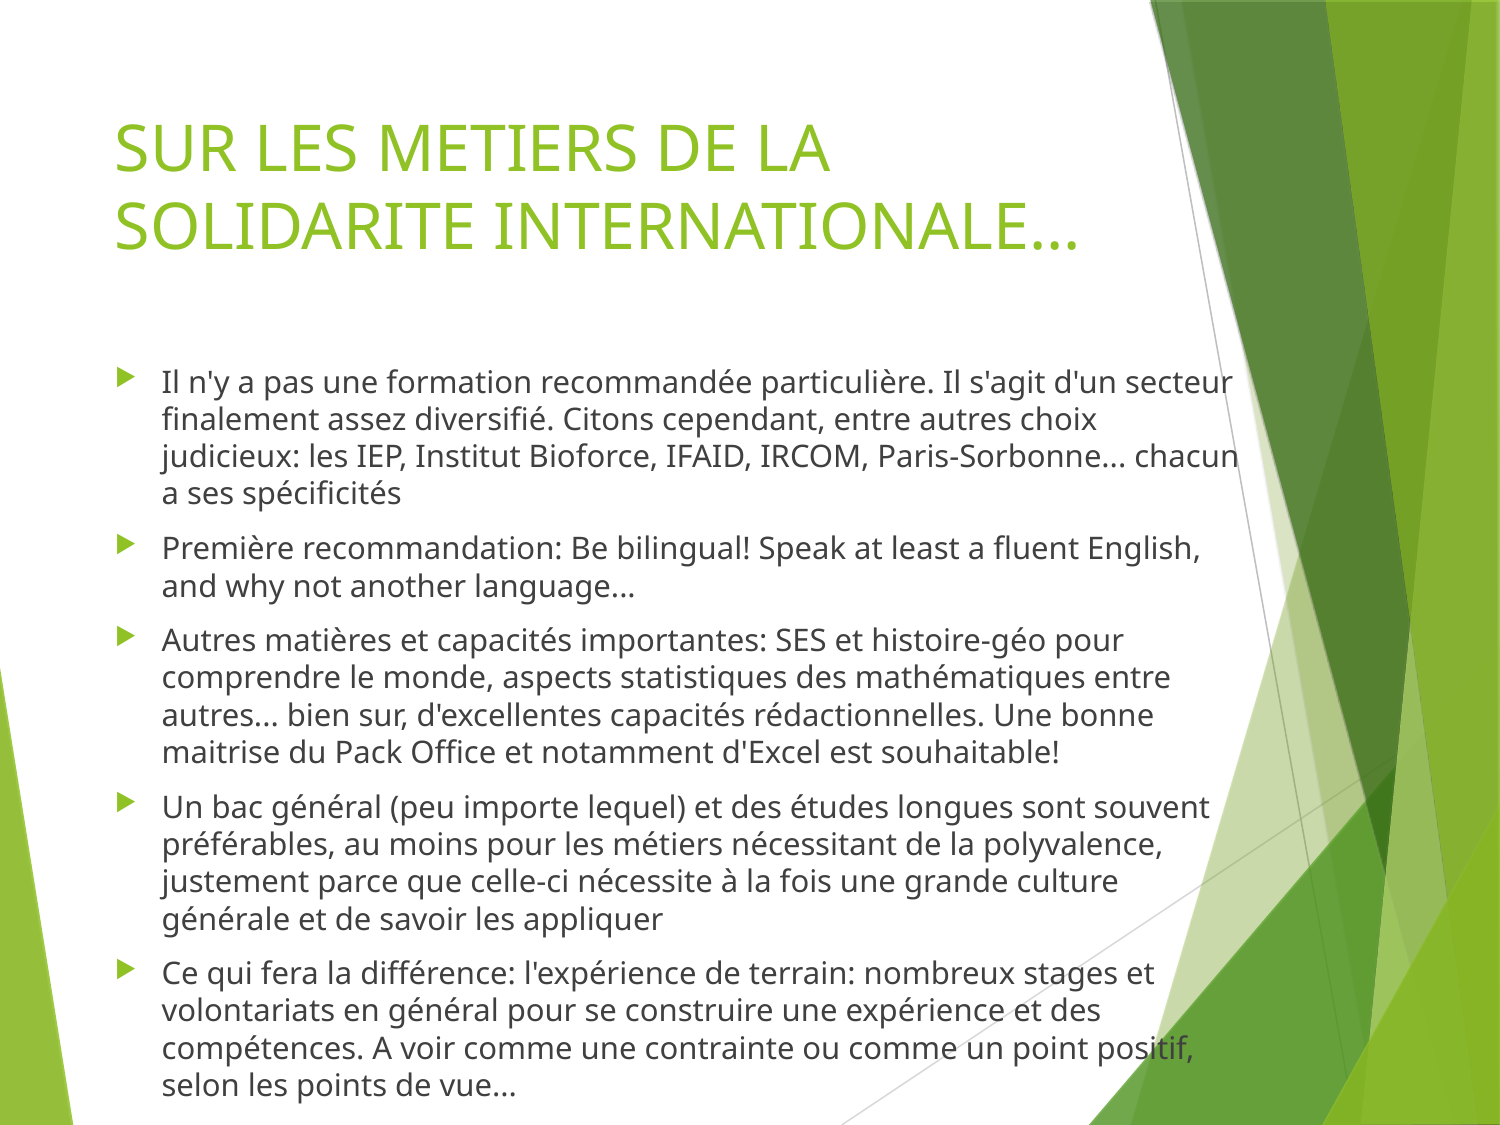

# SUR LES METIERS DE LA SOLIDARITE INTERNATIONALE...
Il n'y a pas une formation recommandée particulière. Il s'agit d'un secteur finalement assez diversifié. Citons cependant, entre autres choix judicieux: les IEP, Institut Bioforce, IFAID, IRCOM, Paris-Sorbonne... chacun a ses spécificités
Première recommandation: Be bilingual! Speak at least a fluent English, and why not another language...
Autres matières et capacités importantes: SES et histoire-géo pour comprendre le monde, aspects statistiques des mathématiques entre autres... bien sur, d'excellentes capacités rédactionnelles. Une bonne maitrise du Pack Office et notamment d'Excel est souhaitable!
Un bac général (peu importe lequel) et des études longues sont souvent préférables, au moins pour les métiers nécessitant de la polyvalence, justement parce que celle-ci nécessite à la fois une grande culture générale et de savoir les appliquer
Ce qui fera la différence: l'expérience de terrain: nombreux stages et volontariats en général pour se construire une expérience et des compétences. A voir comme une contrainte ou comme un point positif, selon les points de vue...